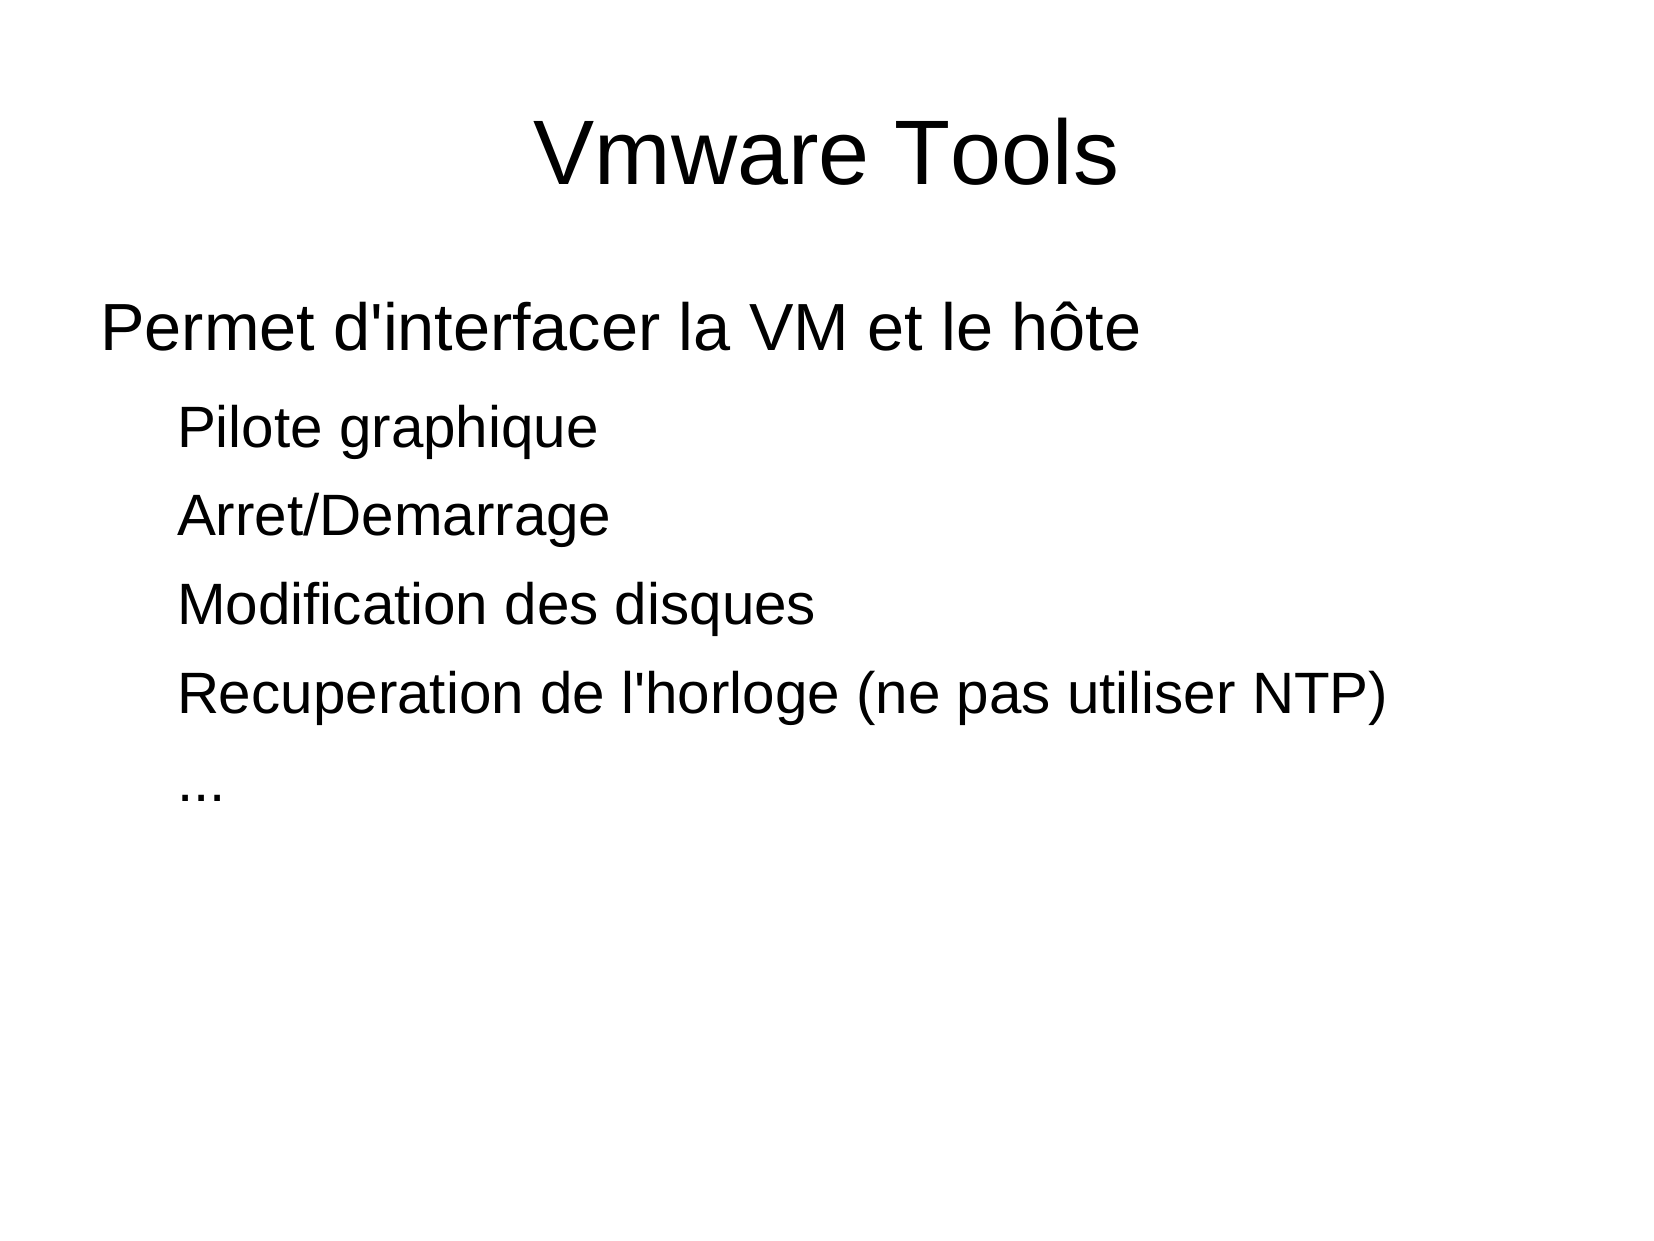

# Vmware Tools
Permet d'interfacer la VM et le hôte
Pilote graphique
Arret/Demarrage
Modification des disques
Recuperation de l'horloge (ne pas utiliser NTP)
...